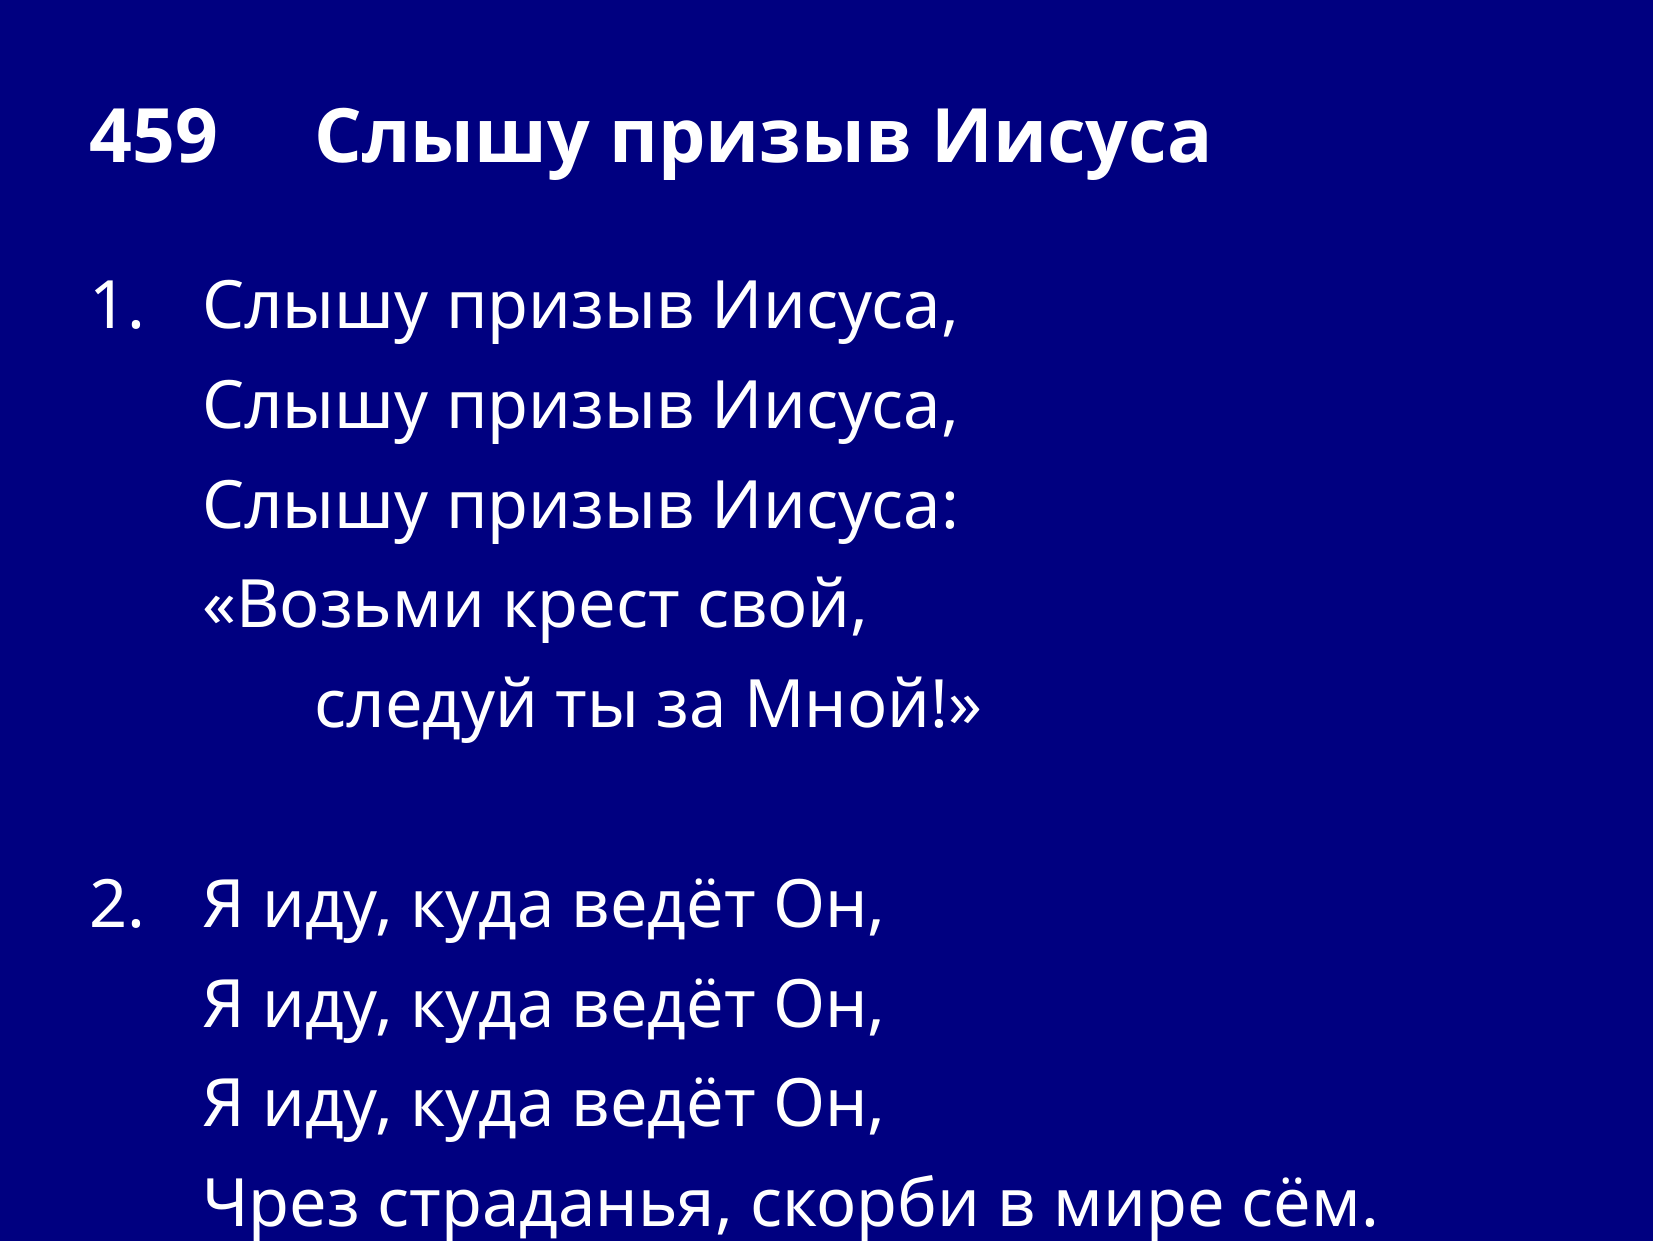

459	Слышу призыв Иисуса
1.	Слышу призыв Иисуса,
	Слышу призыв Иисуса,
	Слышу призыв Иисуса:
	«Возьми крест свой,
		следуй ты за Мной!»
2.	Я иду, куда ведёт Он,
	Я иду, куда ведёт Он,
	Я иду, куда ведёт Он,
	Чрез страданья, скорби в мире сём.